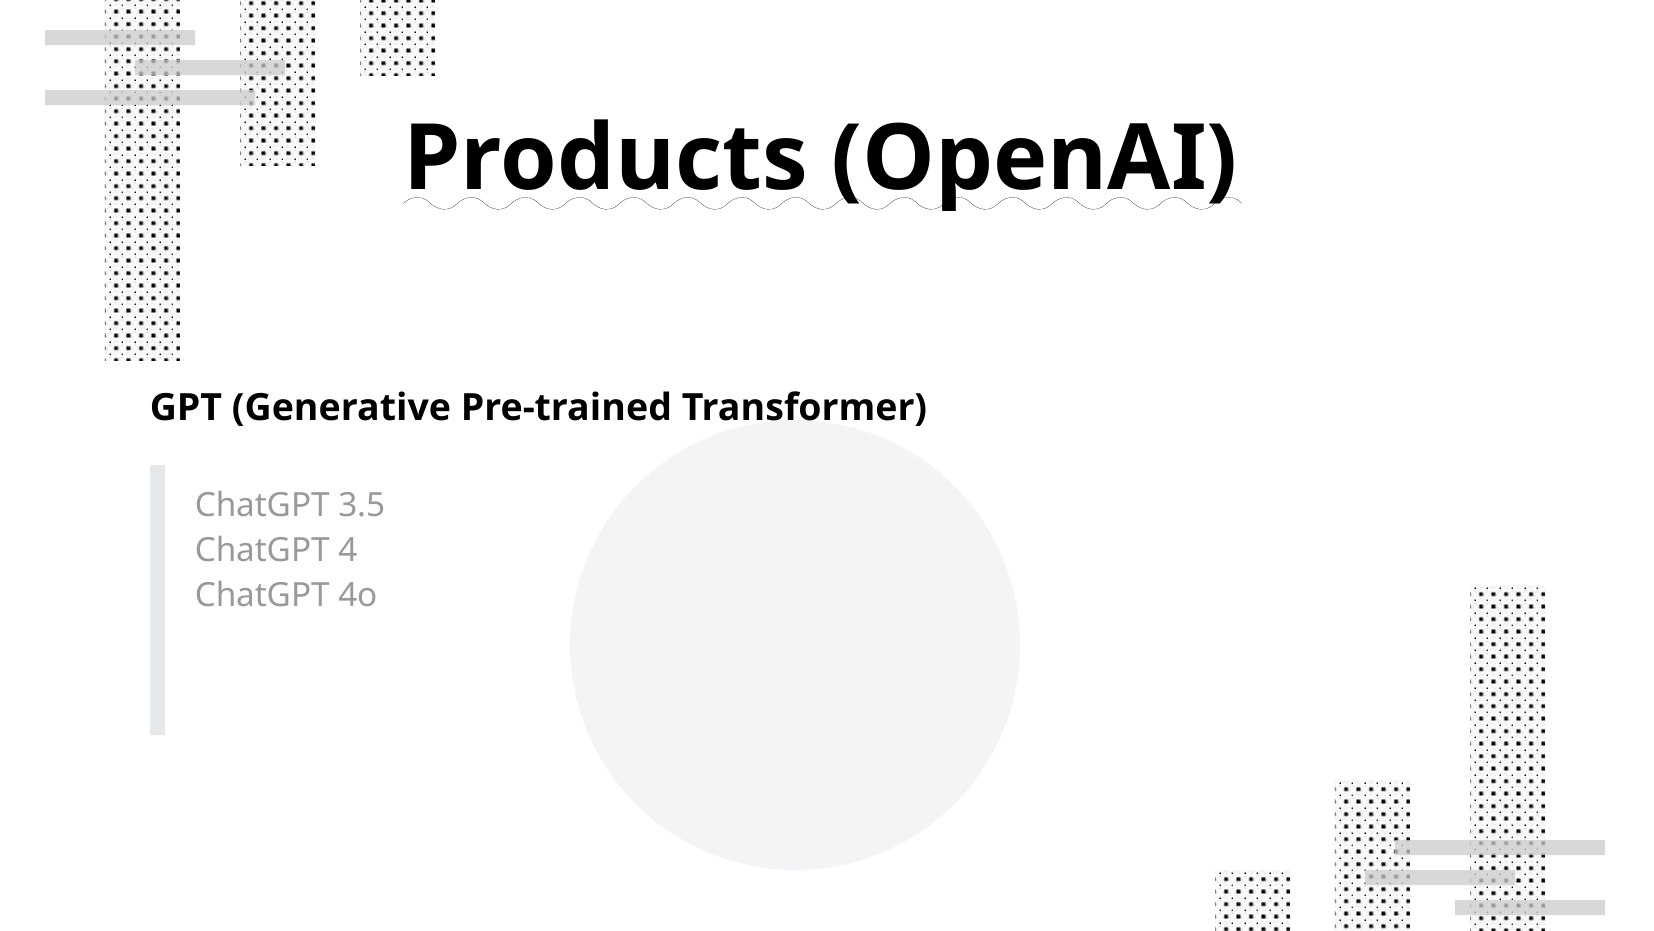

# Products (OpenAI)
GPT (Generative Pre-trained Transformer)
ChatGPT 3.5
ChatGPT 4
ChatGPT 4o